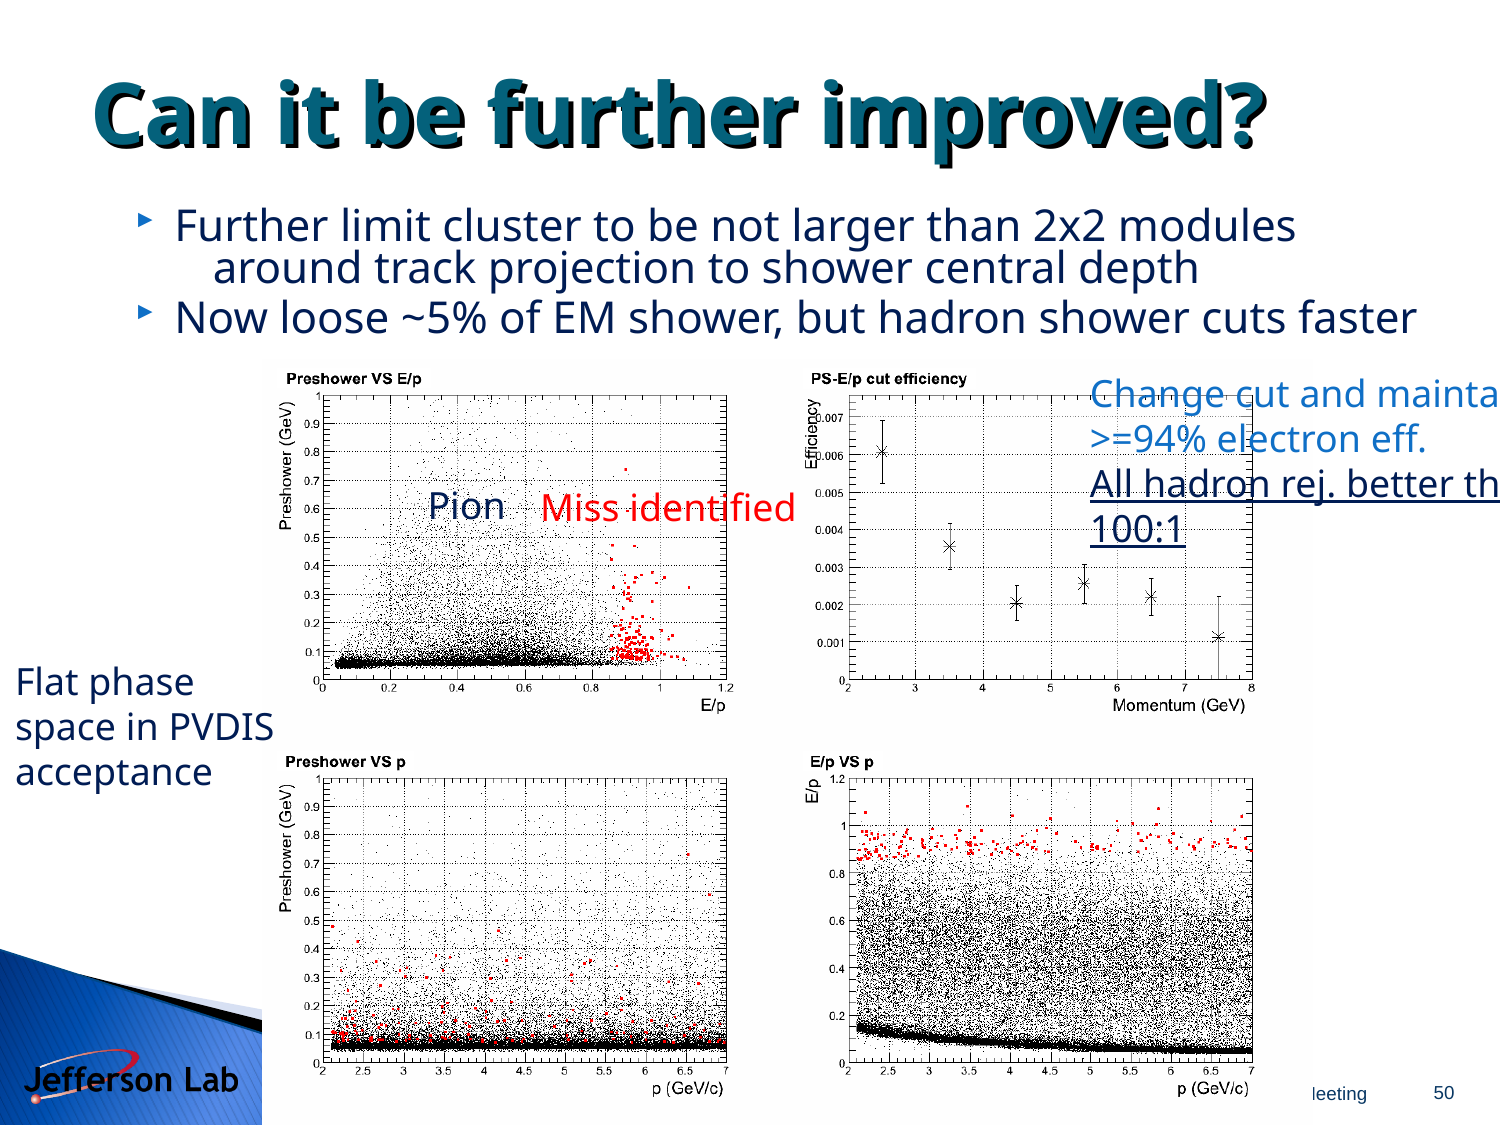

# Can it be further improved?
Further limit cluster to be not larger than 2x2 modules around track projection to shower central depth
Now loose ~5% of EM shower, but hadron shower cuts faster
Change cut and maintain
>=94% electron eff.
All hadron rej. better than
100:1
Pion
Miss identified
Flat phase
space in PVDIS
acceptance
SoLID Collaboration Meeting